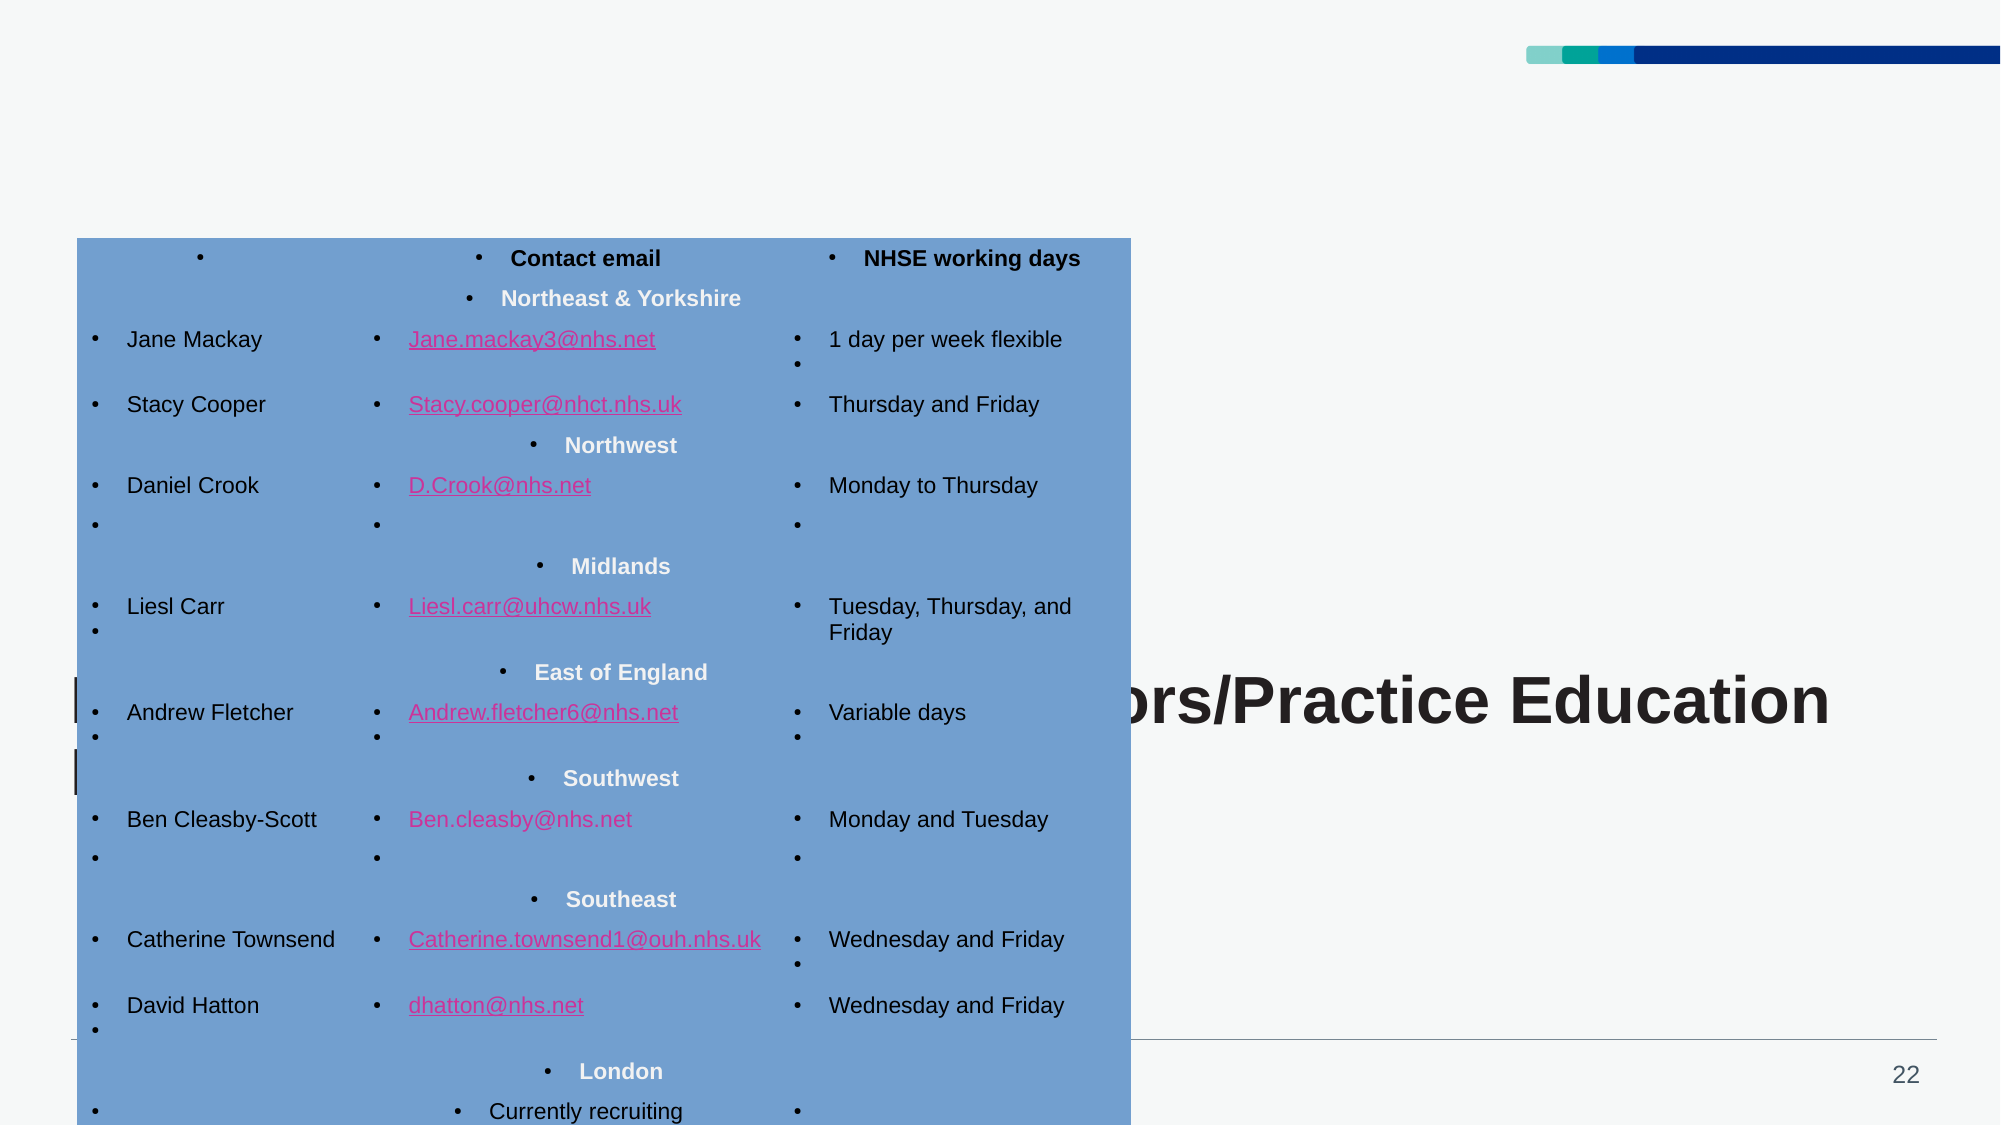

| | Contact email | NHSE working days |
| --- | --- | --- |
| Northeast & Yorkshire | | |
| Jane Mackay | Jane.mackay3@nhs.net | 1 day per week flexible |
| Stacy Cooper | Stacy.cooper@nhct.nhs.uk | Thursday and Friday |
| Northwest | | |
| Daniel Crook | D.Crook@nhs.net | Monday to Thursday |
| | | |
| Midlands | | |
| Liesl Carr | Liesl.carr@uhcw.nhs.uk | Tuesday, Thursday, and Friday |
| East of England | | |
| Andrew Fletcher | Andrew.fletcher6@nhs.net | Variable days |
| Southwest | | |
| Ben Cleasby-Scott | Ben.cleasby@nhs.net | Monday and Tuesday |
| | | |
| Southeast | | |
| Catherine Townsend | Catherine.townsend1@ouh.nhs.uk | Wednesday and Friday |
| David Hatton | dhatton@nhs.net | Wednesday and Friday |
| London | | |
| | Currently recruiting | |
# ETP Regional Training Coordinators/Practice Education Facilitators